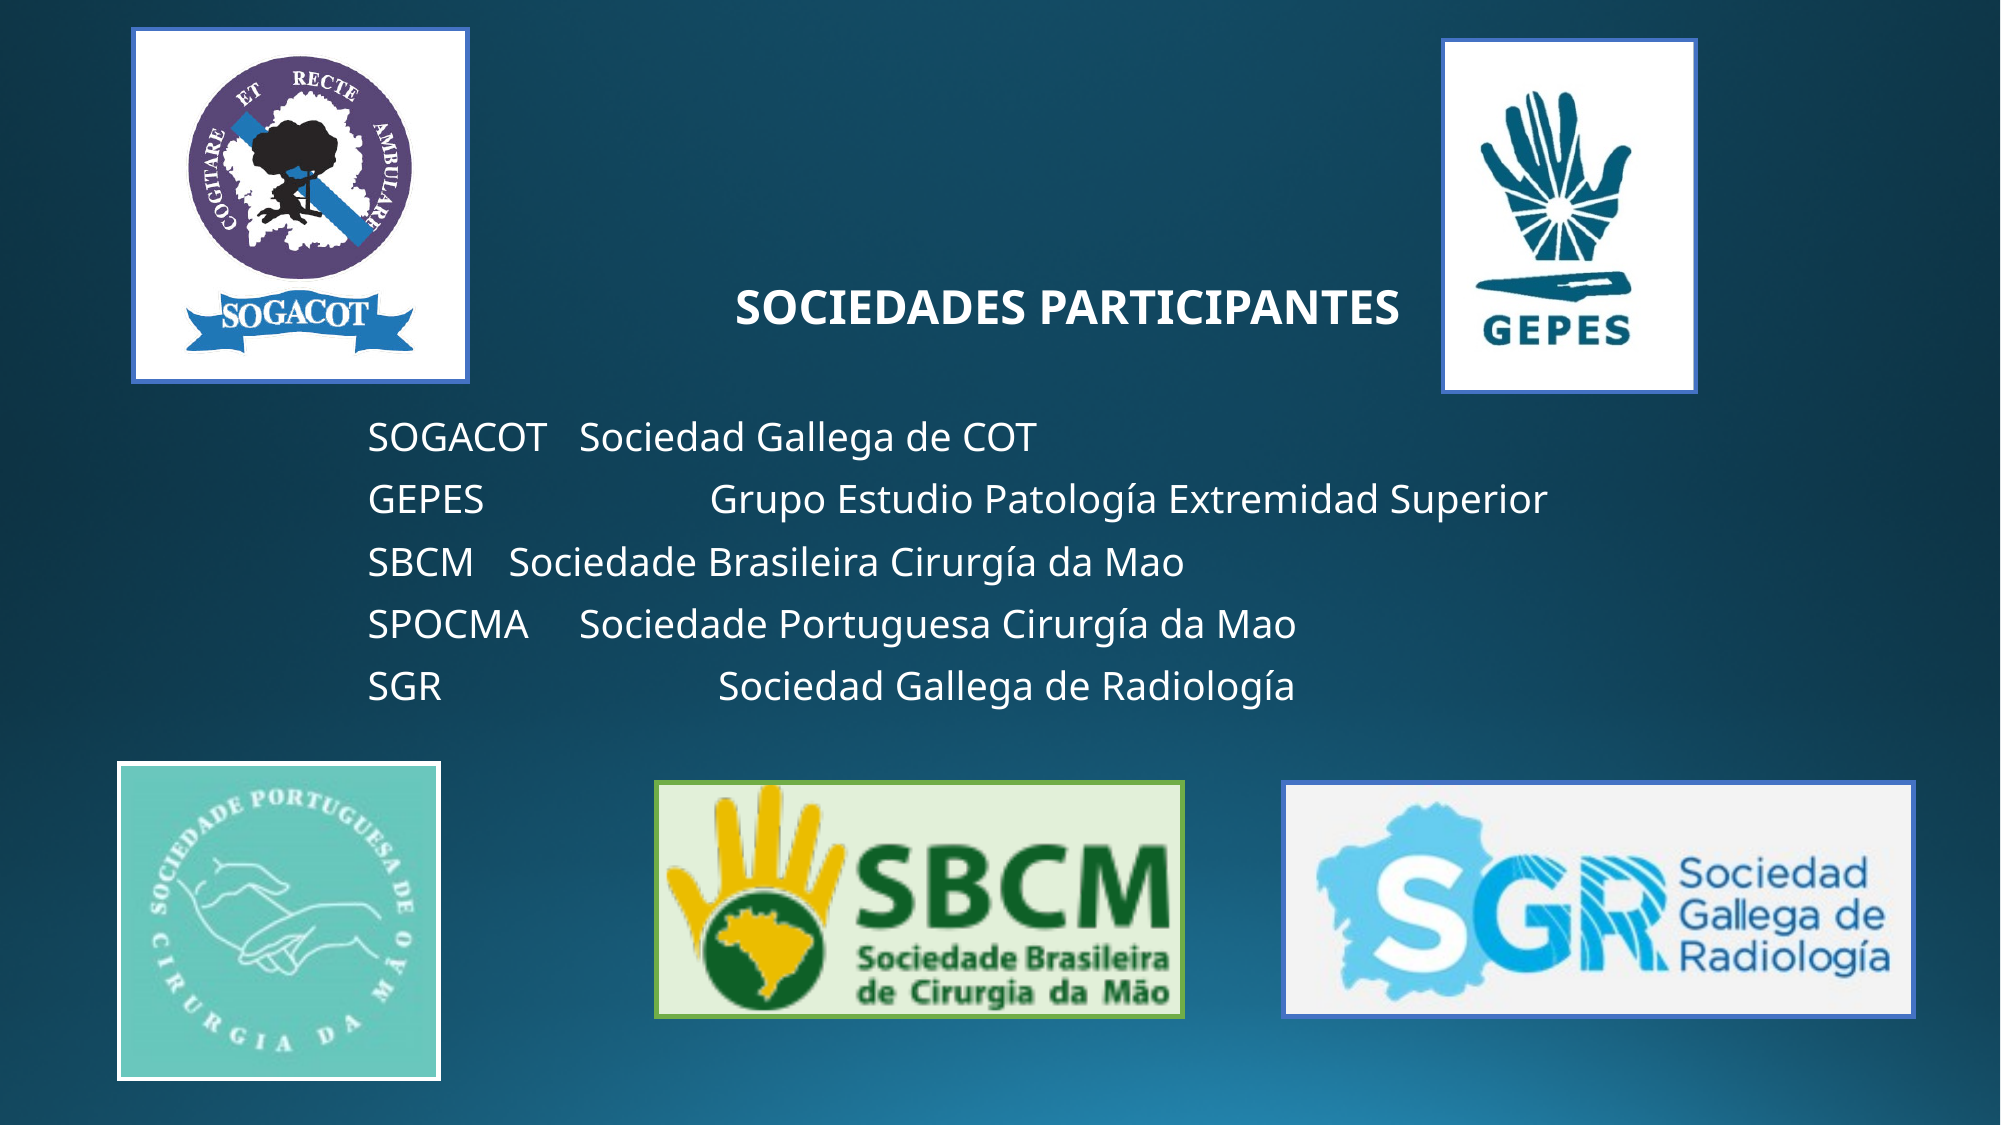

# SOCIEDADES PARTICIPANTES
SOGACOT	Sociedad Gallega de COT
GEPES Grupo Estudio Patología Extremidad Superior
SBCM		Sociedade Brasileira Cirurgía da Mao
SPOCMA 	Sociedade Portuguesa Cirurgía da Mao
SGR Sociedad Gallega de Radiología